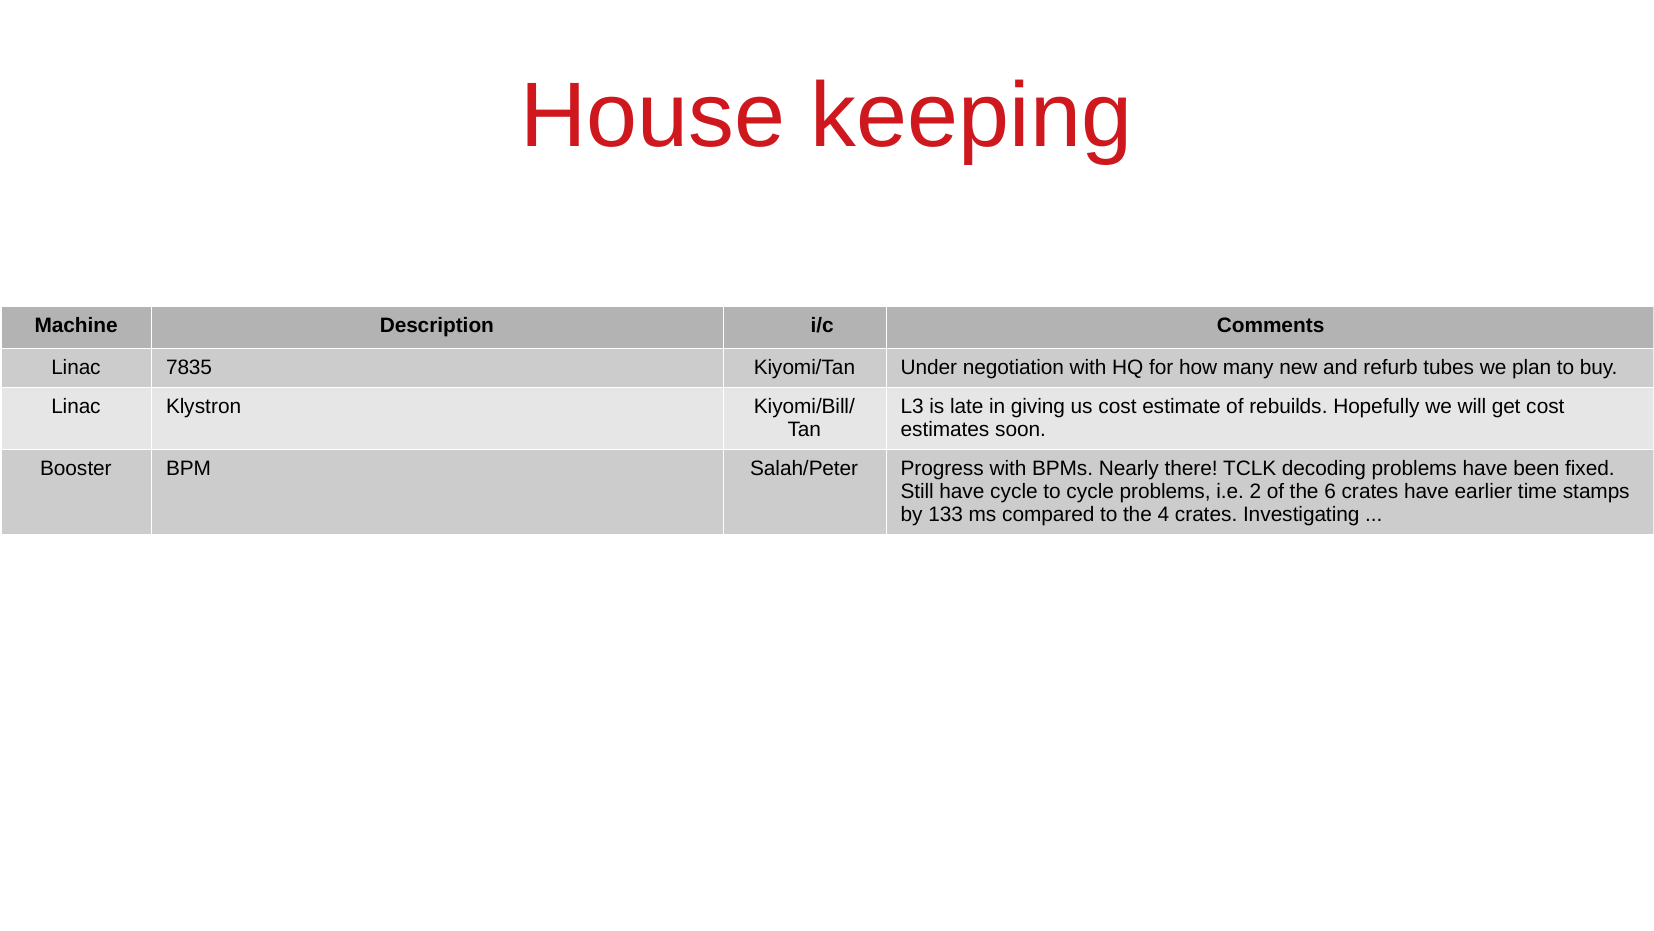

# House keeping
| Machine | Description | i/c | Comments |
| --- | --- | --- | --- |
| Linac | 7835 | Kiyomi/Tan | Under negotiation with HQ for how many new and refurb tubes we plan to buy. |
| Linac | Klystron | Kiyomi/Bill/Tan | L3 is late in giving us cost estimate of rebuilds. Hopefully we will get cost estimates soon. |
| Booster | BPM | Salah/Peter | Progress with BPMs. Nearly there! TCLK decoding problems have been fixed. Still have cycle to cycle problems, i.e. 2 of the 6 crates have earlier time stamps by 133 ms compared to the 4 crates. Investigating ... |